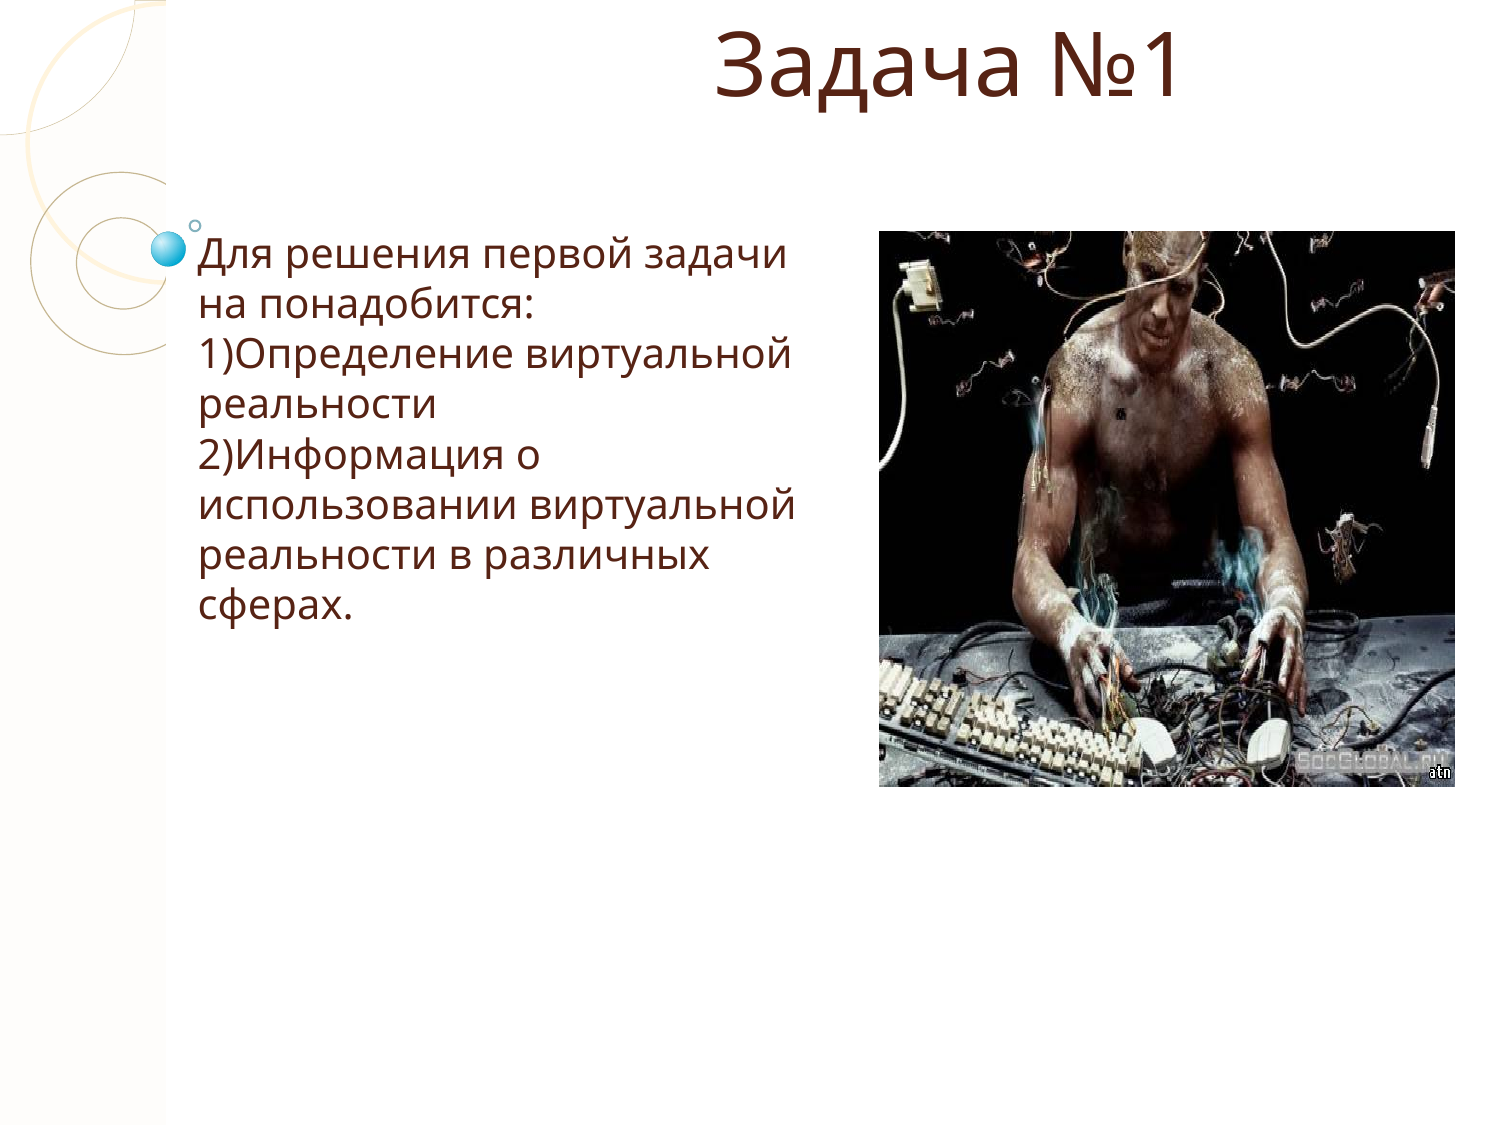

# Задача №1
Для решения первой задачи на понадобится:
1)Определение виртуальной реальности
2)Информация о использовании виртуальной реальности в различных сферах.